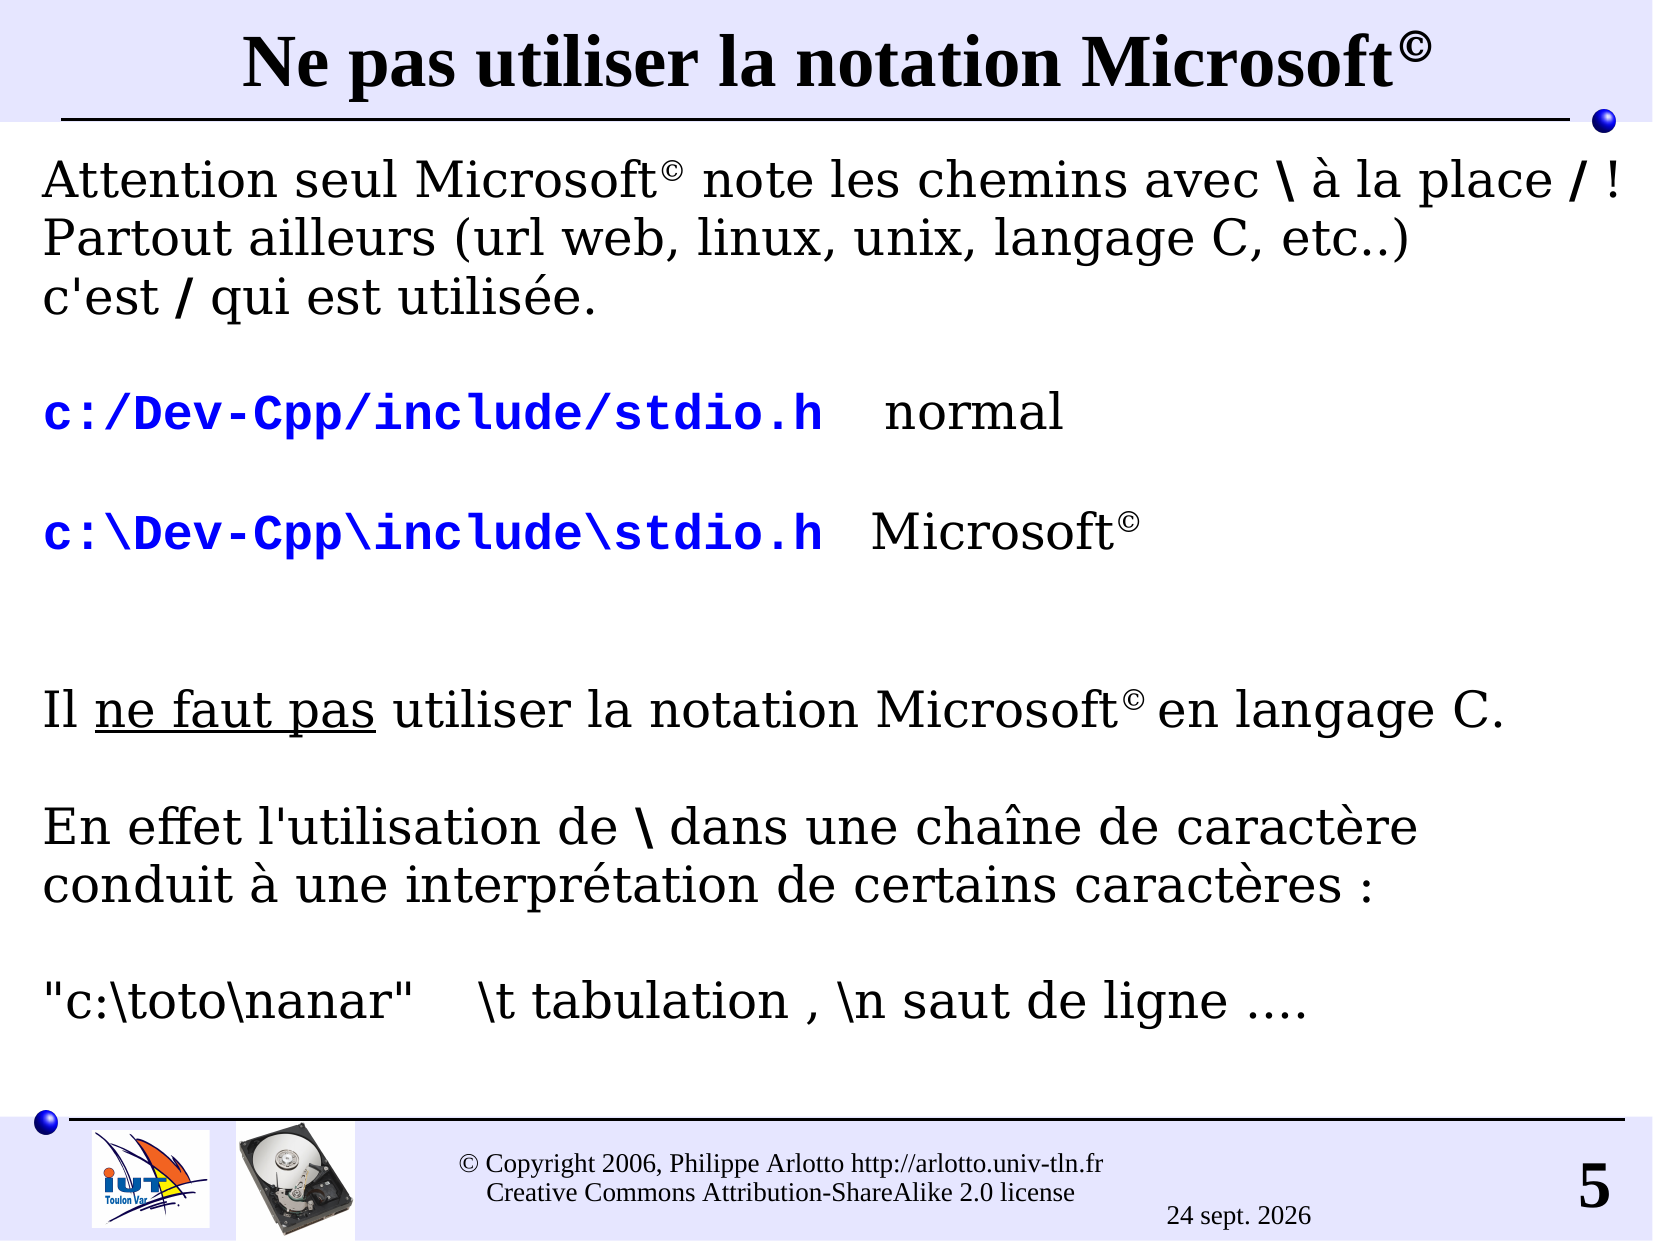

# Ne pas utiliser la notation Microsoft©
Attention seul Microsoft© note les chemins avec \ à la place / !
Partout ailleurs (url web, linux, unix, langage C, etc..)
c'est / qui est utilisée.
c:/Dev-Cpp/include/stdio.h normal
c:\Dev-Cpp\include\stdio.h Microsoft©
Il ne faut pas utiliser la notation Microsoft© en langage C.
En effet l'utilisation de \ dans une chaîne de caractère
conduit à une interprétation de certains caractères :
"c:\toto\nanar" \t tabulation , \n saut de ligne ....